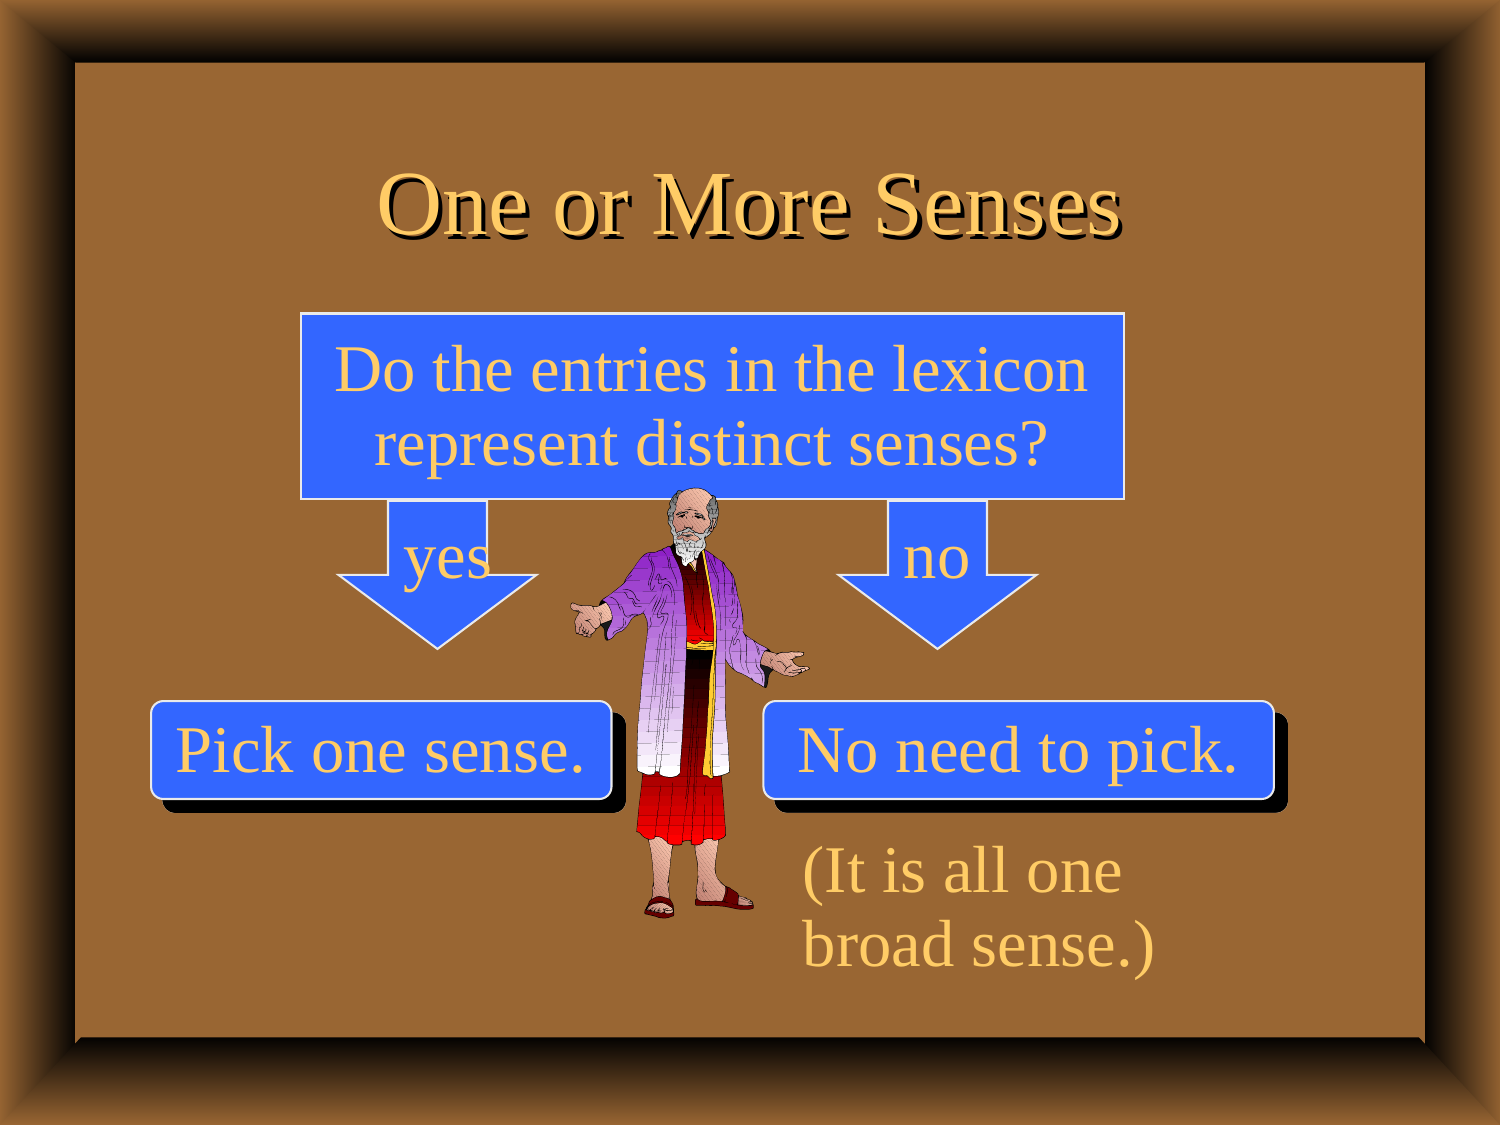

# One or More Senses
Do the entries in the lexicon
represent distinct senses?
yes
Pick one sense.
no
No need to pick.
(It is all one
broad sense.)